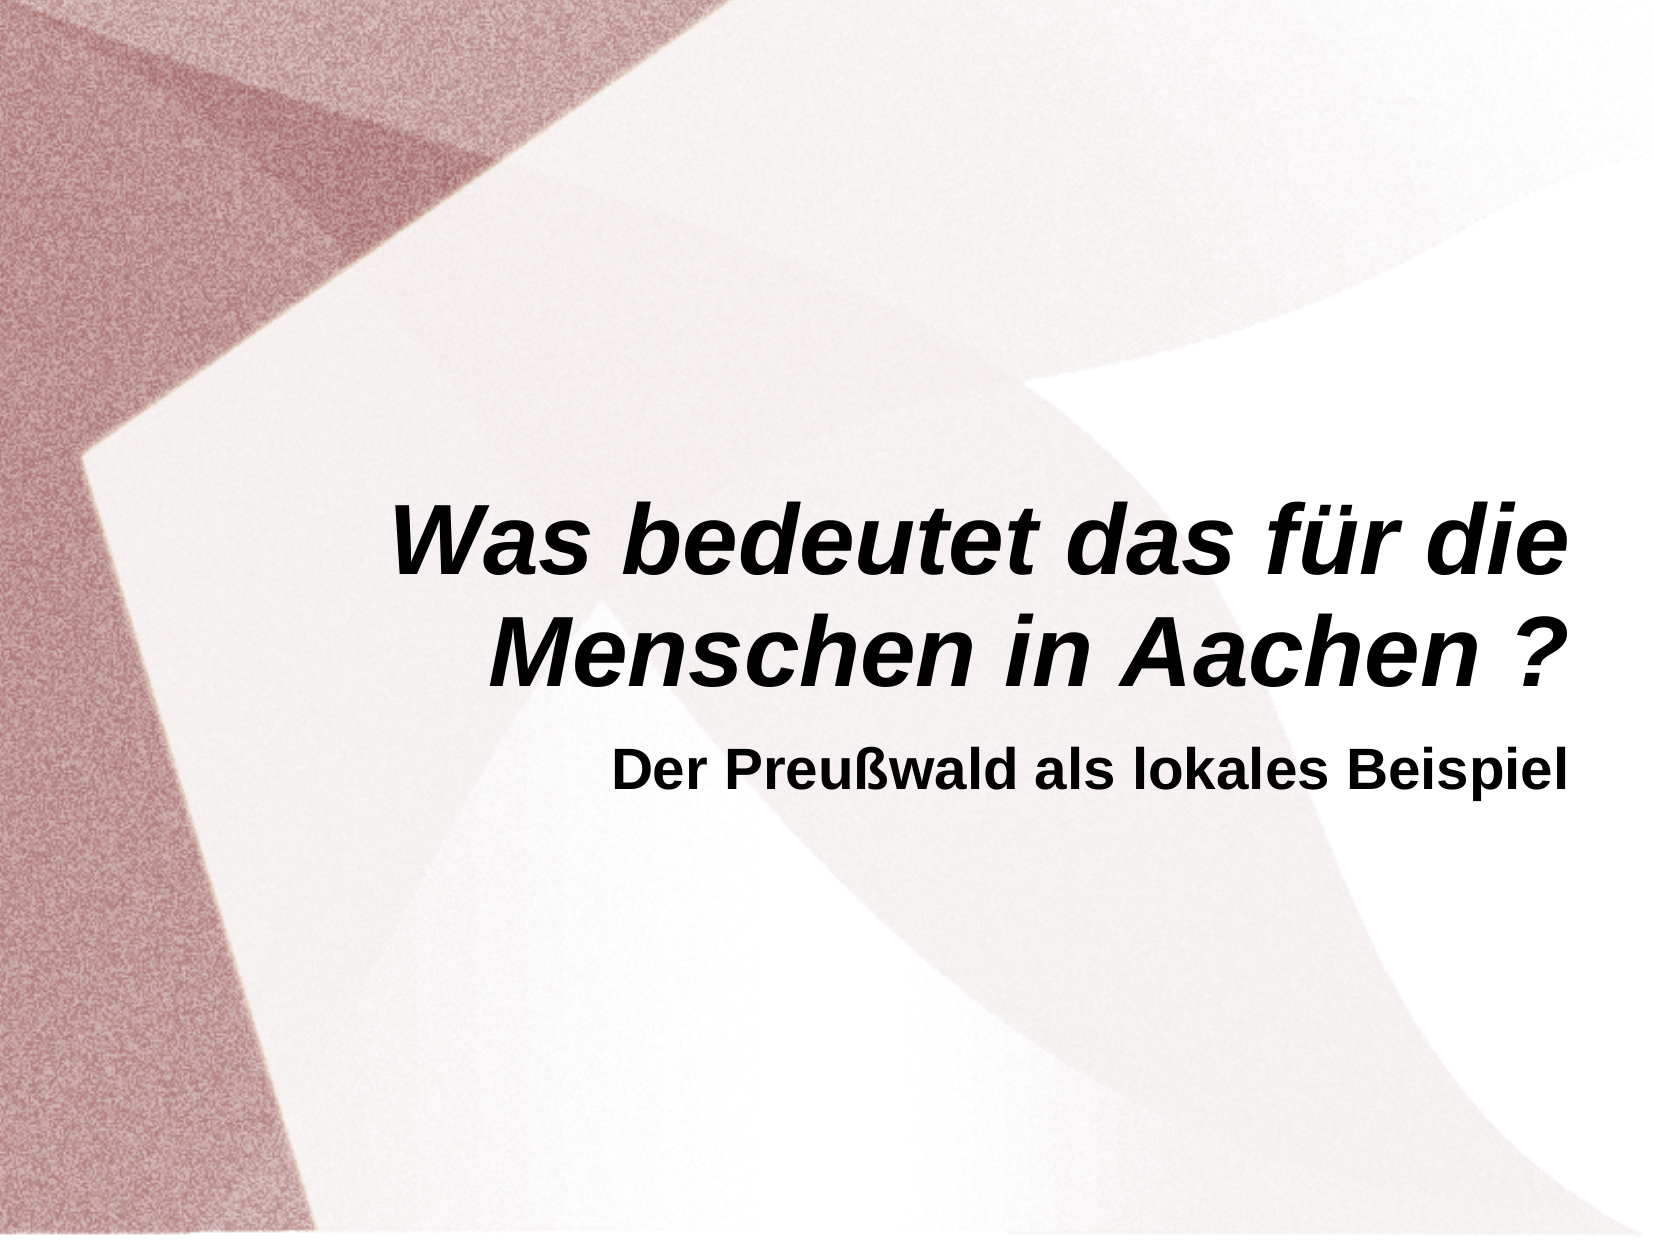

# Was bedeutet das für die Menschen in Aachen ?
Der Preußwald als lokales Beispiel